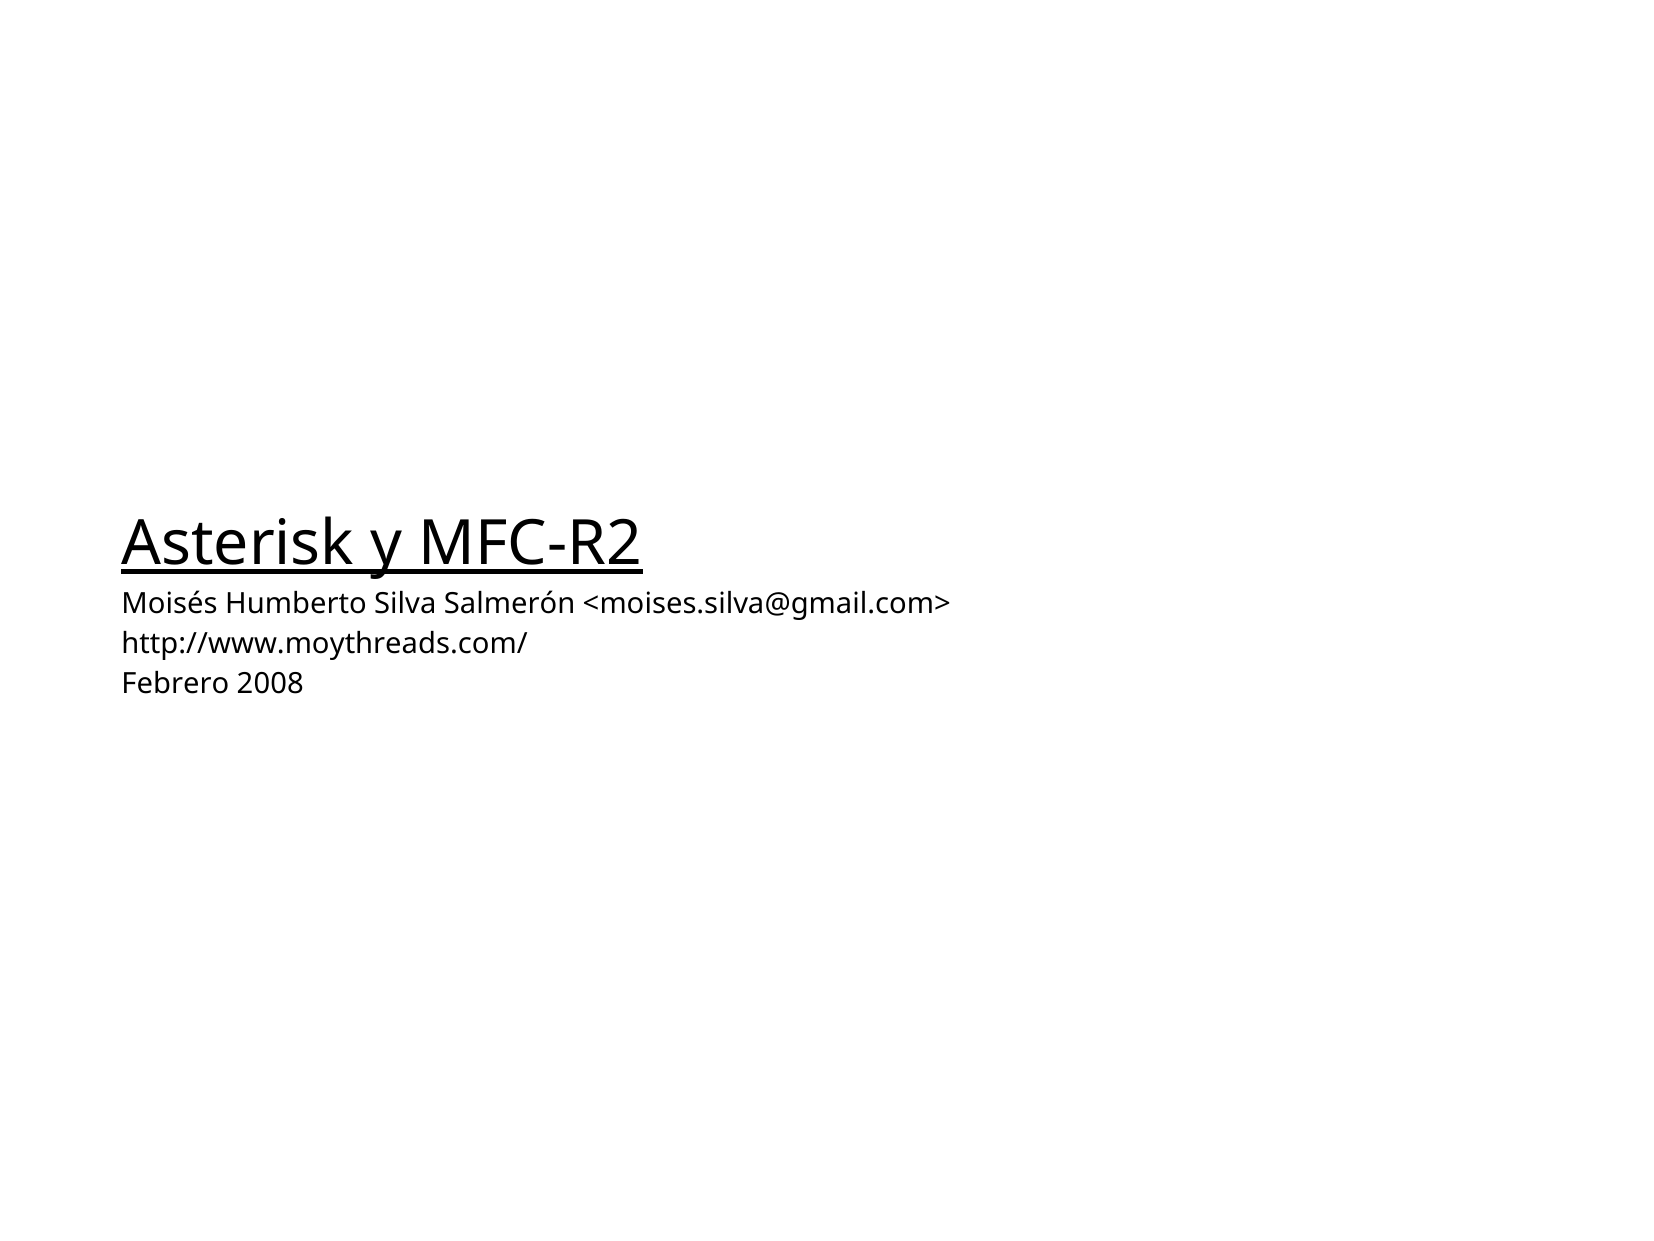

# Asterisk y MFC-R2 Moisés Humberto Silva Salmerón <moises.silva@gmail.com> http://www.moythreads.com/ Febrero 2008